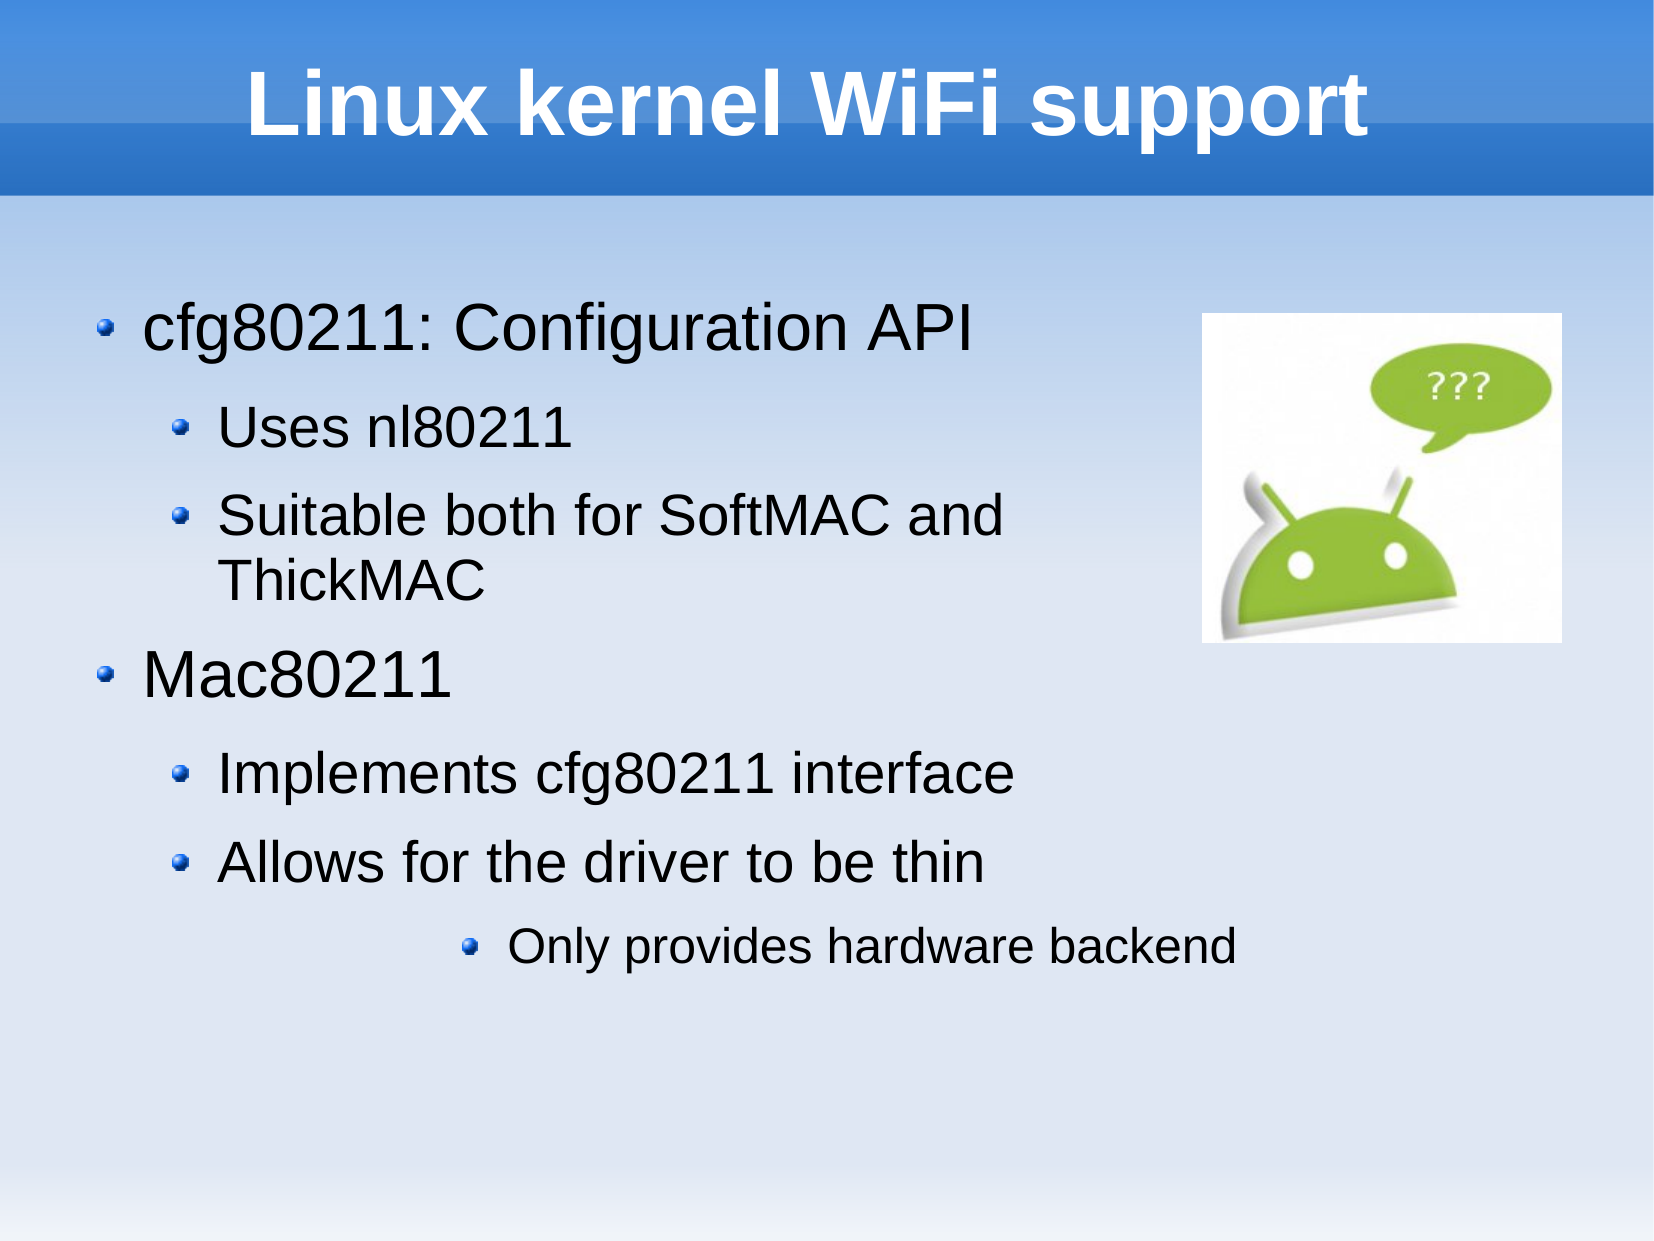

# Linux kernel WiFi support
cfg80211: Configuration API
Uses nl80211
Suitable both for SoftMAC and
ThickMAC
Mac80211
Implements cfg80211 interface
Allows for the driver to be thin
Only provides hardware backend